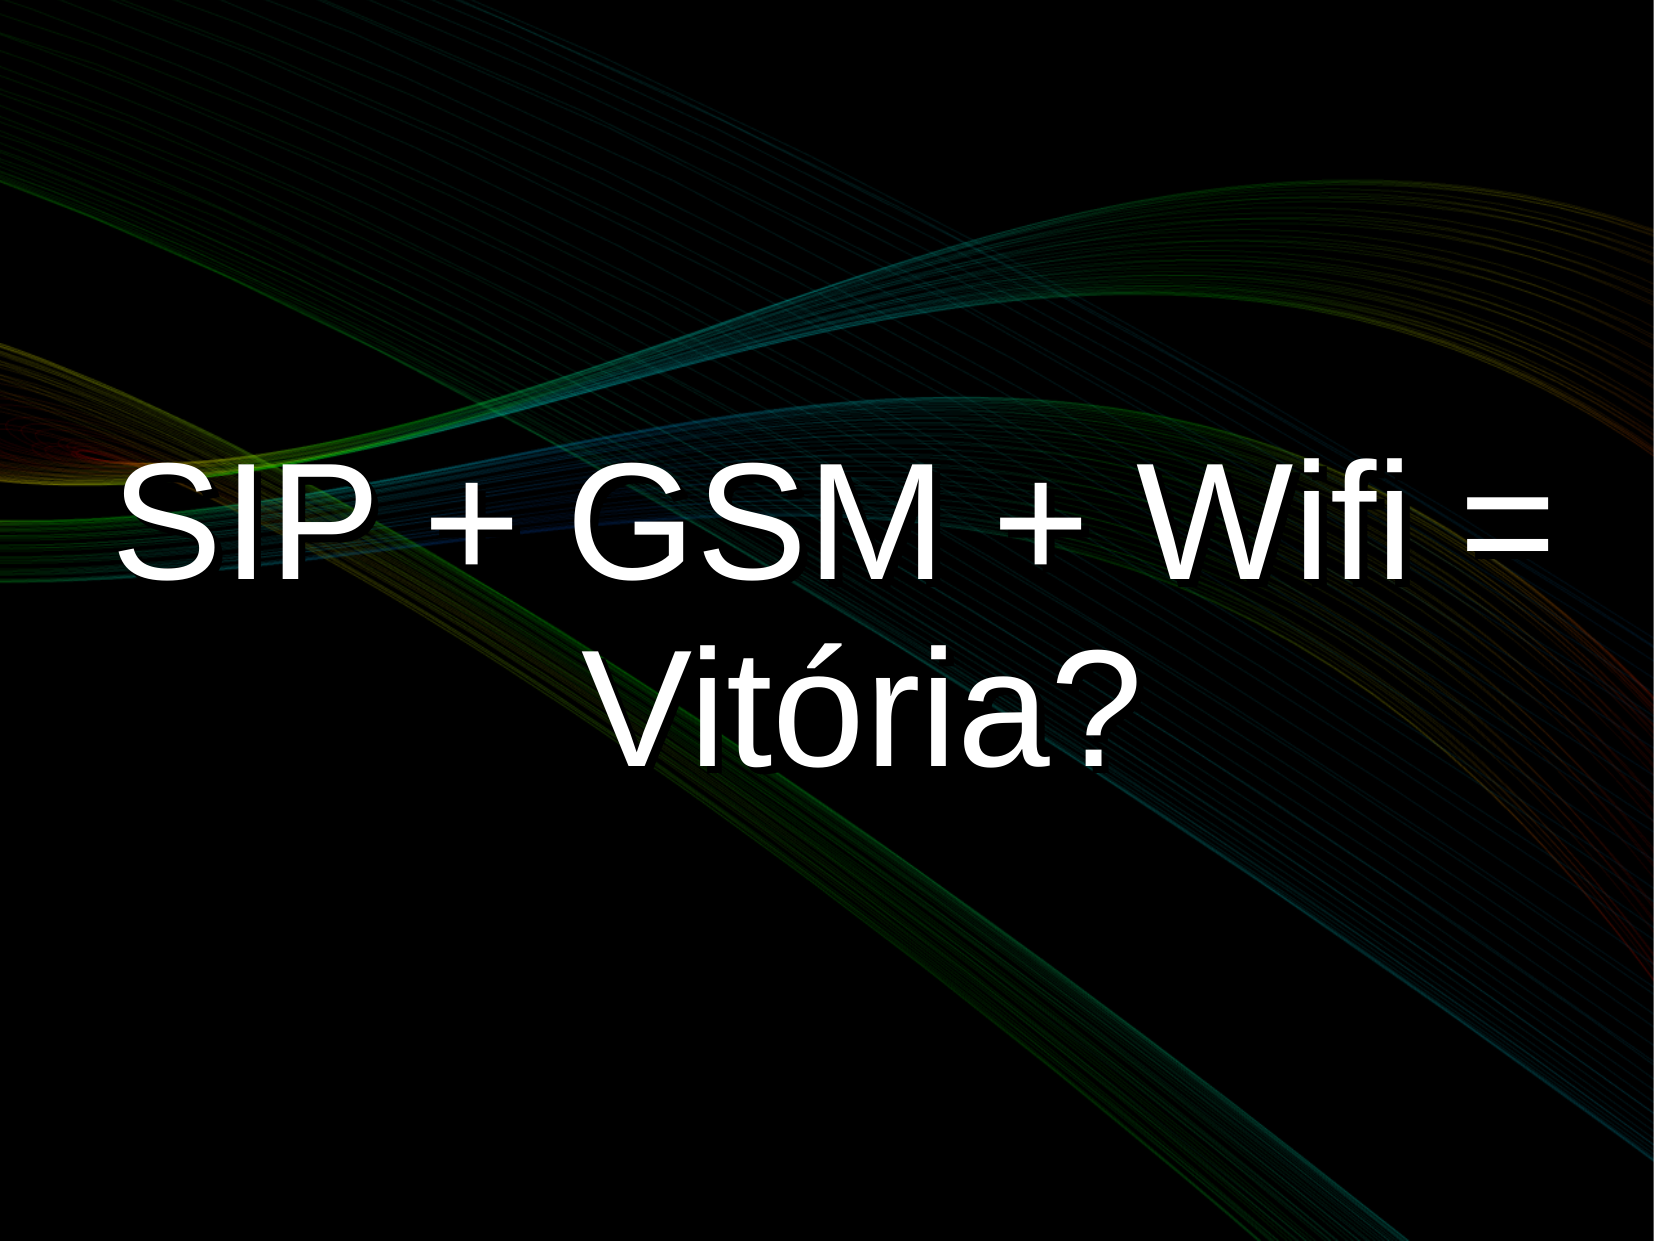

# SIP + GSM + Wifi = Vitória?